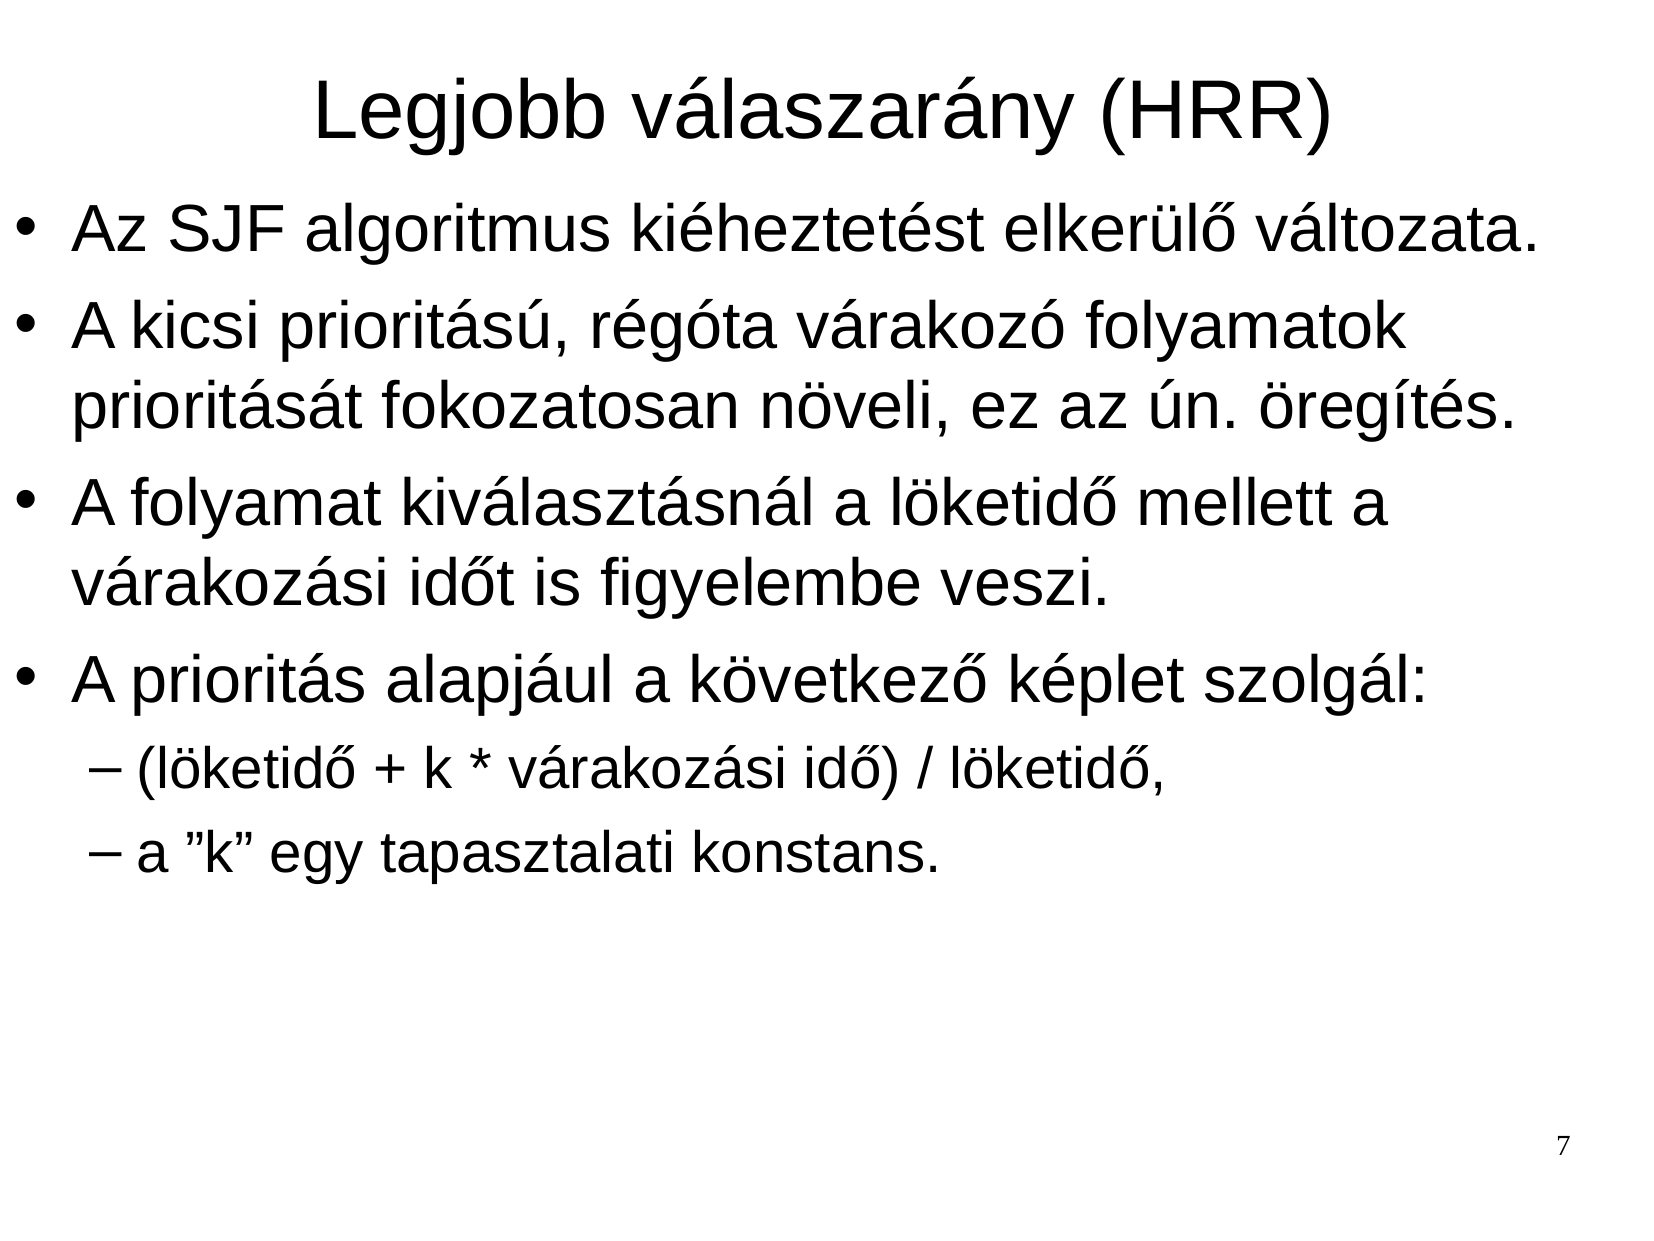

# Legjobb válaszarány (HRR)
Az SJF algoritmus kiéheztetést elkerülő változata.
A kicsi prioritású, régóta várakozó folyamatok prioritását fokozatosan növeli, ez az ún. öregítés.
A folyamat kiválasztásnál a löketidő mellett a várakozási időt is figyelembe veszi.
A prioritás alapjául a következő képlet szolgál:
(löketidő + k * várakozási idő) / löketidő,
a ”k” egy tapasztalati konstans.
7